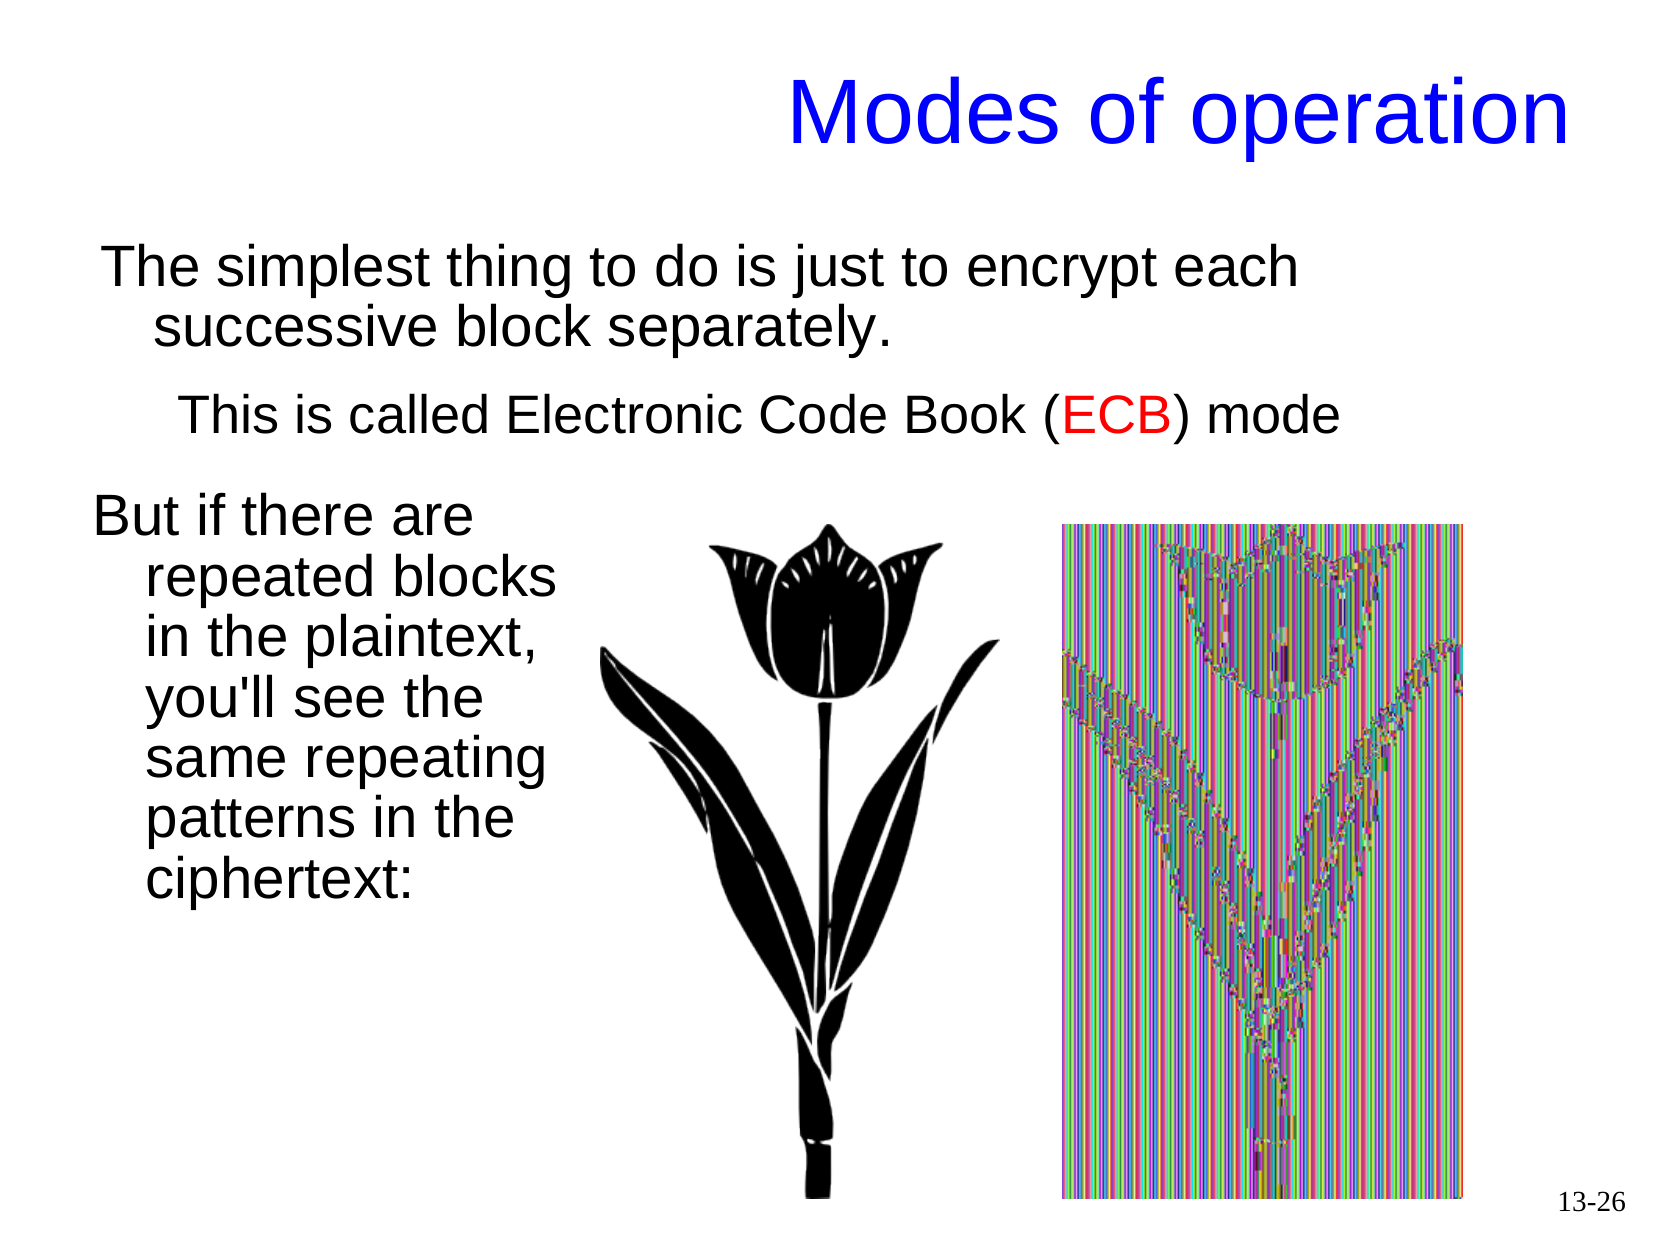

# Modes of operation
The simplest thing to do is just to encrypt each successive block separately.
This is called Electronic Code Book (ECB) mode
But if there are repeated blocks in the plaintext, you'll see the same repeating patterns in the ciphertext: